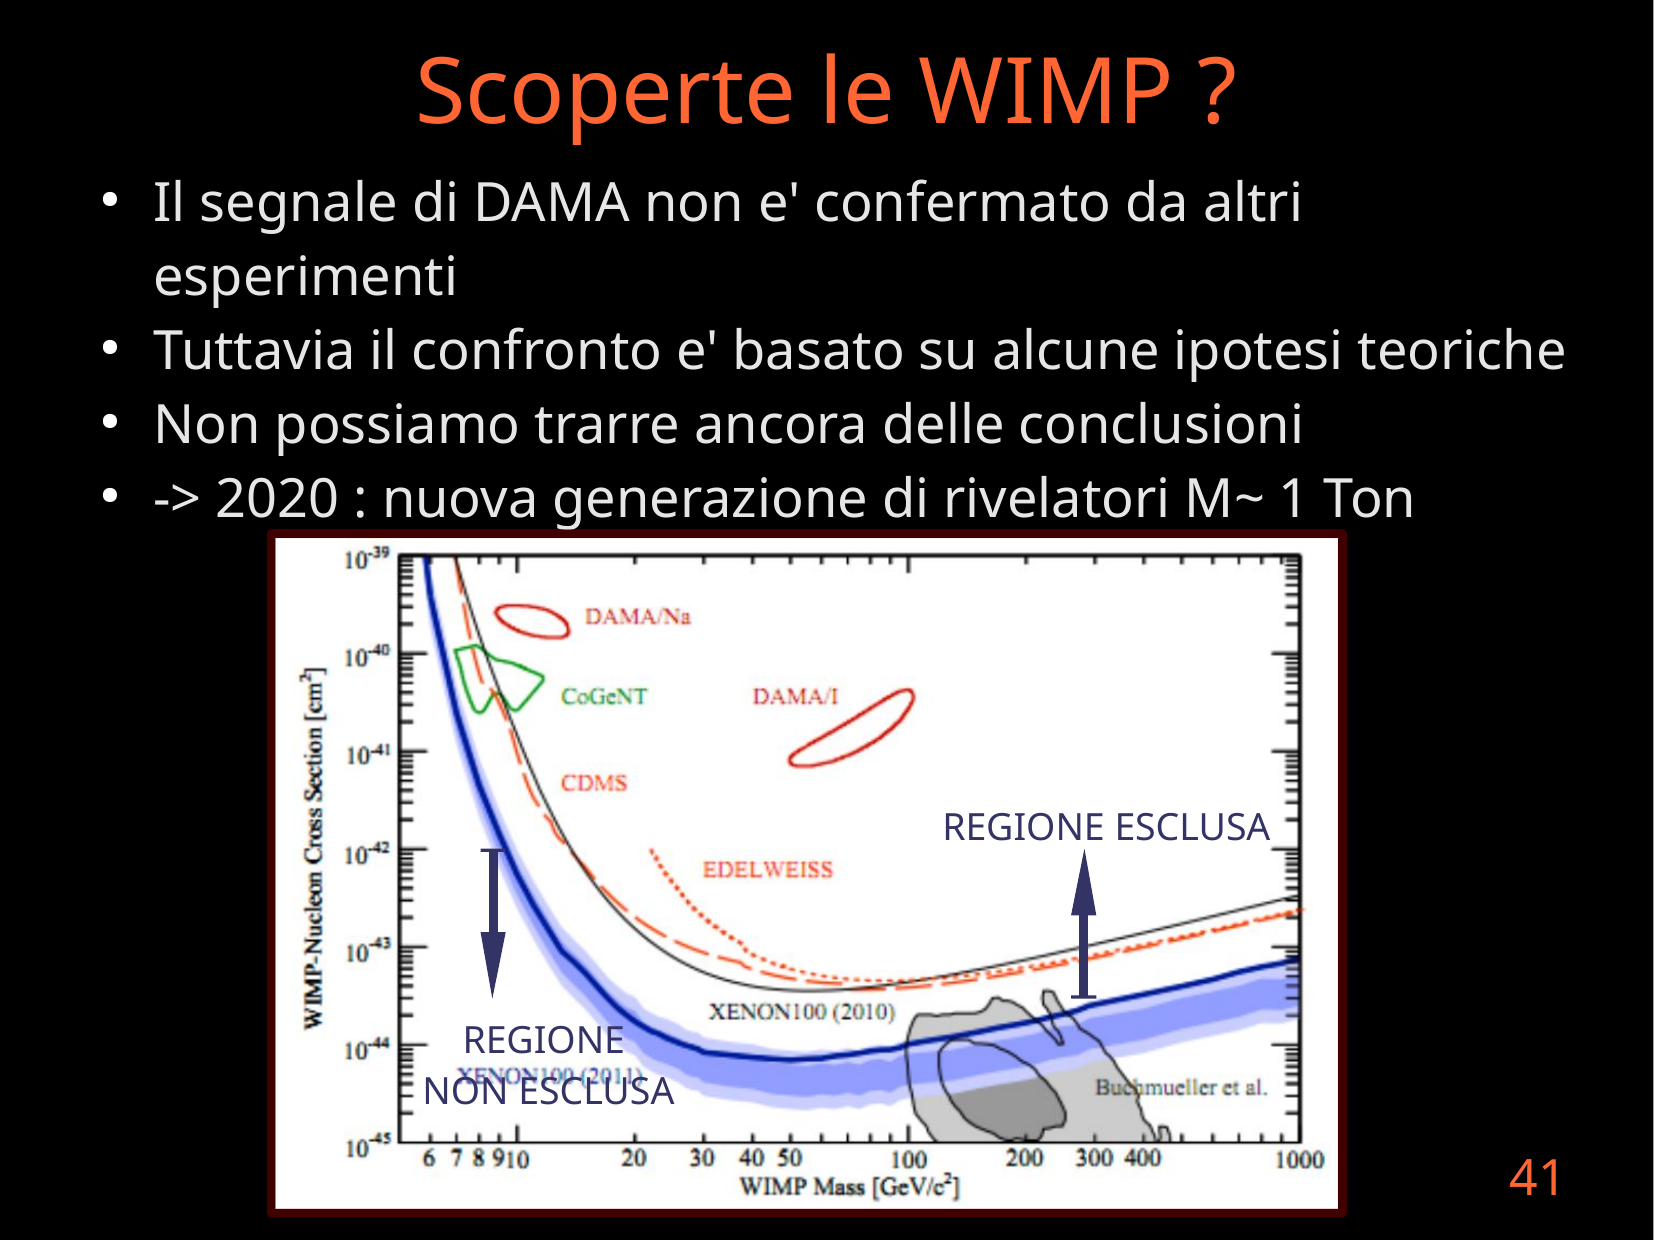

# Scoperte le WIMP ?
Il segnale di DAMA non e' confermato da altri esperimenti
Tuttavia il confronto e' basato su alcune ipotesi teoriche
Non possiamo trarre ancora delle conclusioni
-> 2020 : nuova generazione di rivelatori M~ 1 Ton
REGIONE ESCLUSA
REGIONE
NON ESCLUSA